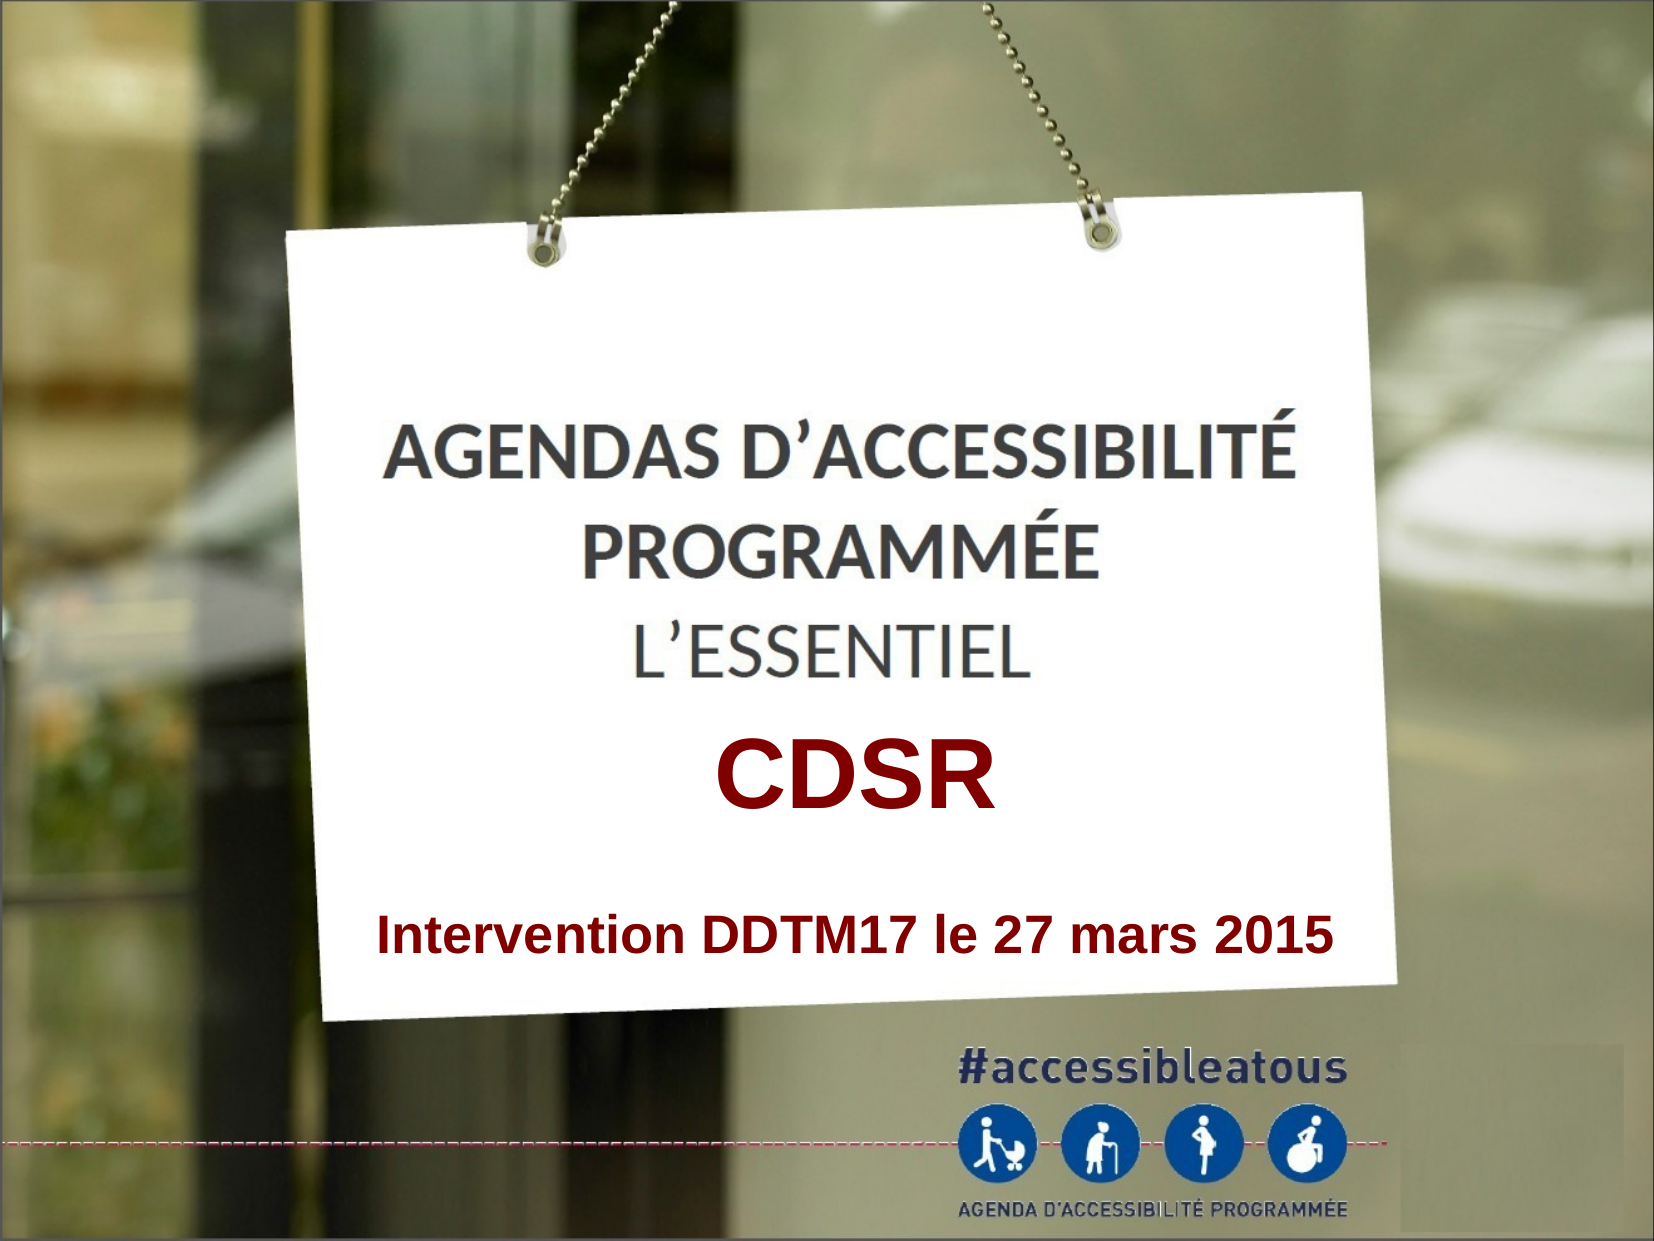

# CDSR Intervention DDTM17 le 27 mars 2015